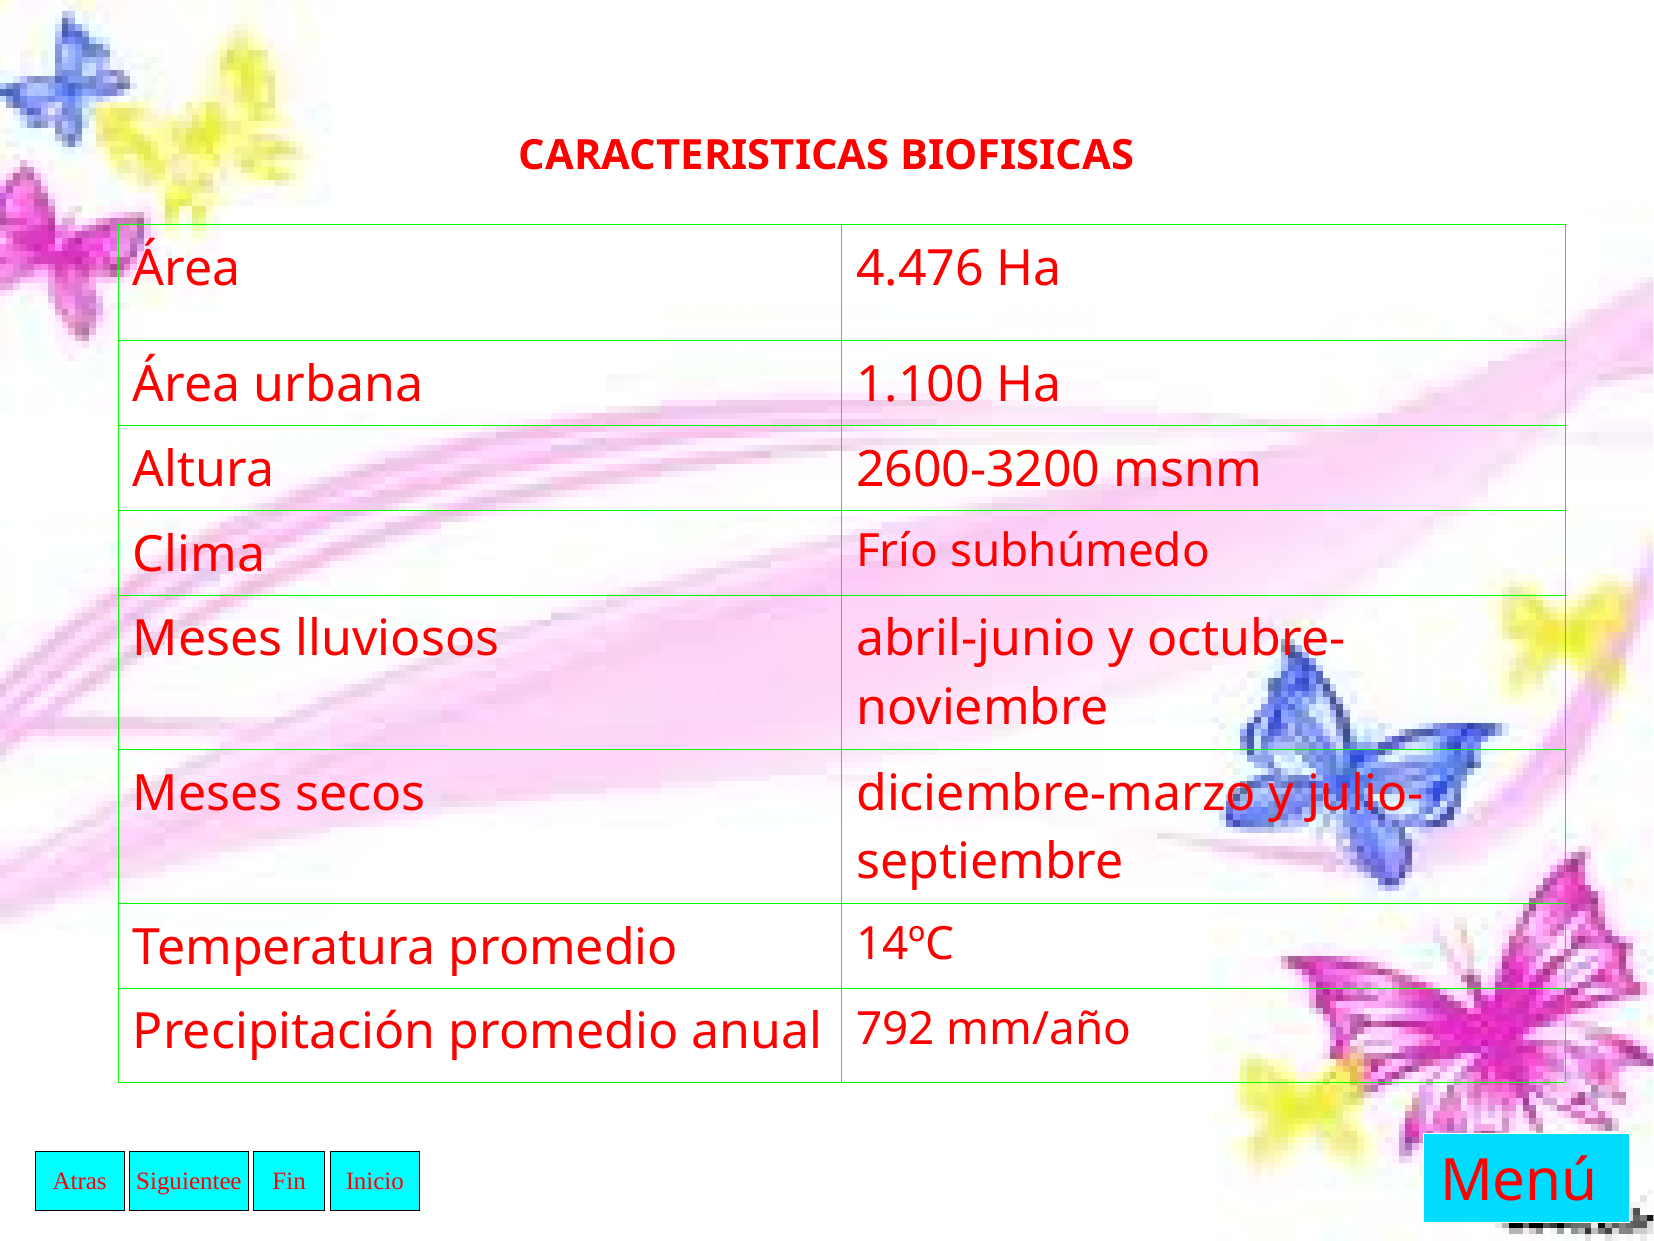

# CARACTERISTICAS BIOFISICAS
| Área | 4.476 Ha |
| --- | --- |
| Área urbana | 1.100 Ha |
| Altura | 2600-3200 msnm |
| Clima | Frío subhúmedo |
| Meses lluviosos | abril-junio y octubre-noviembre |
| Meses secos | diciembre-marzo y julio-septiembre |
| Temperatura promedio | 14ºC |
| Precipitación promedio anual | 792 mm/año |
Menú
Atras
Siguientee
Fin
Inicio